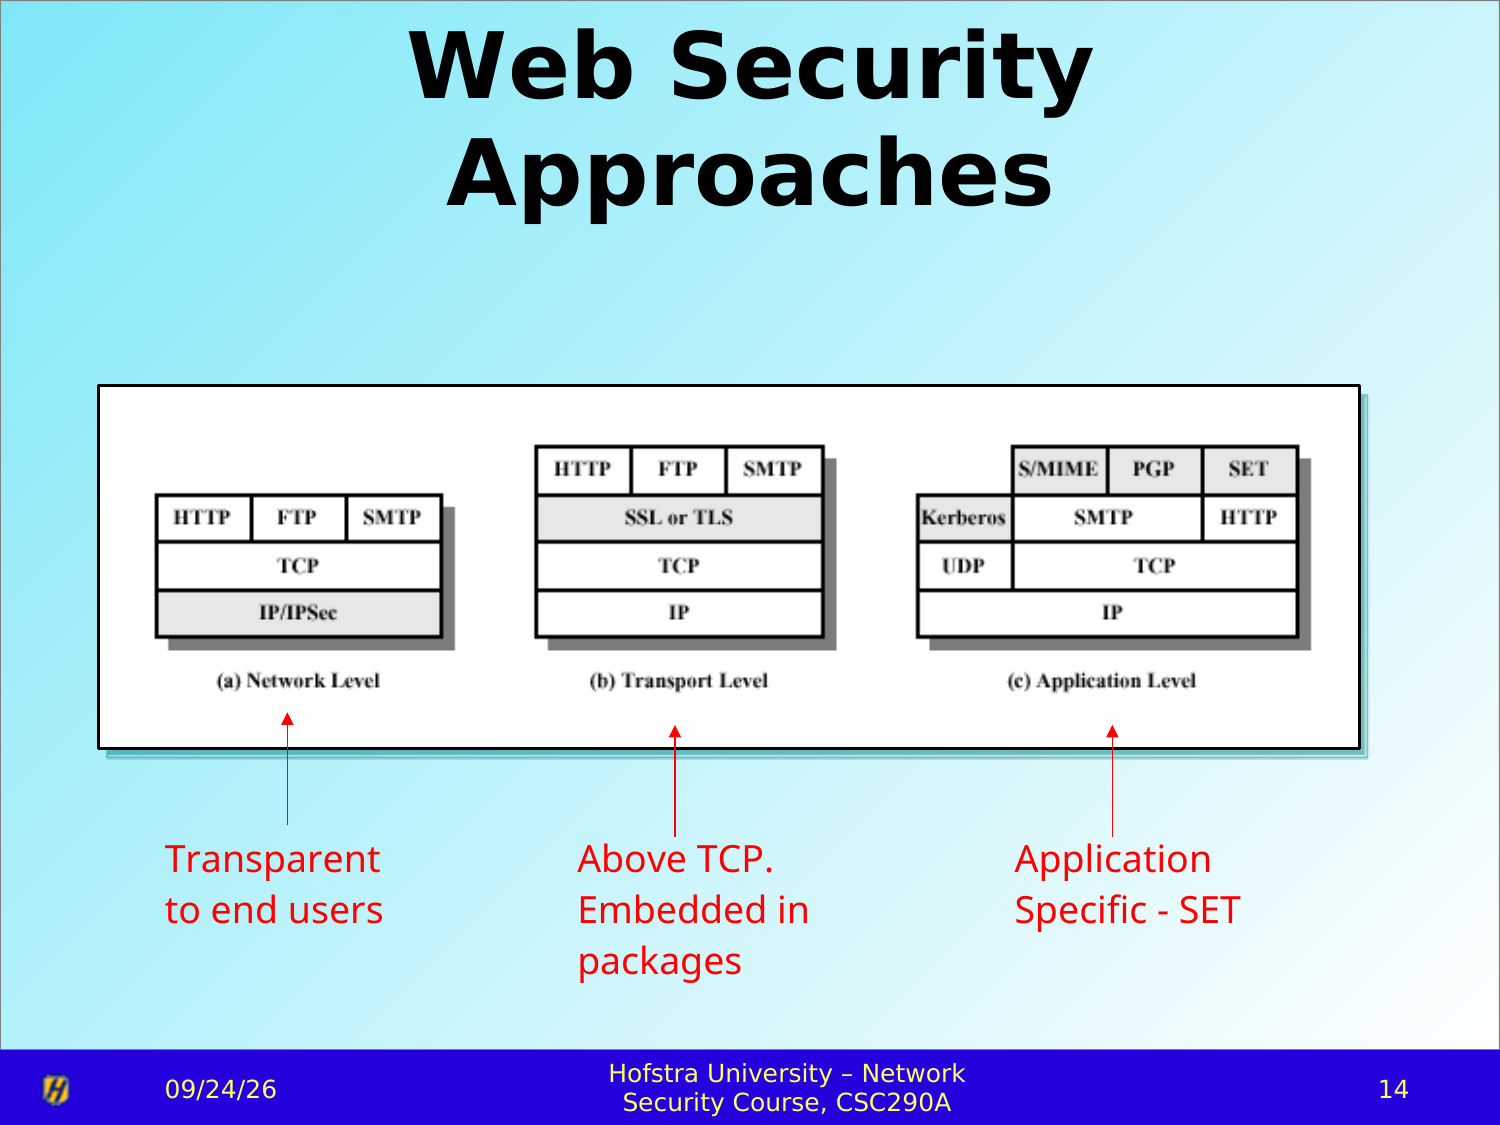

# Web Security Approaches
Transparent to end users
Above TCP. Embedded in packages
Application Specific - SET
14